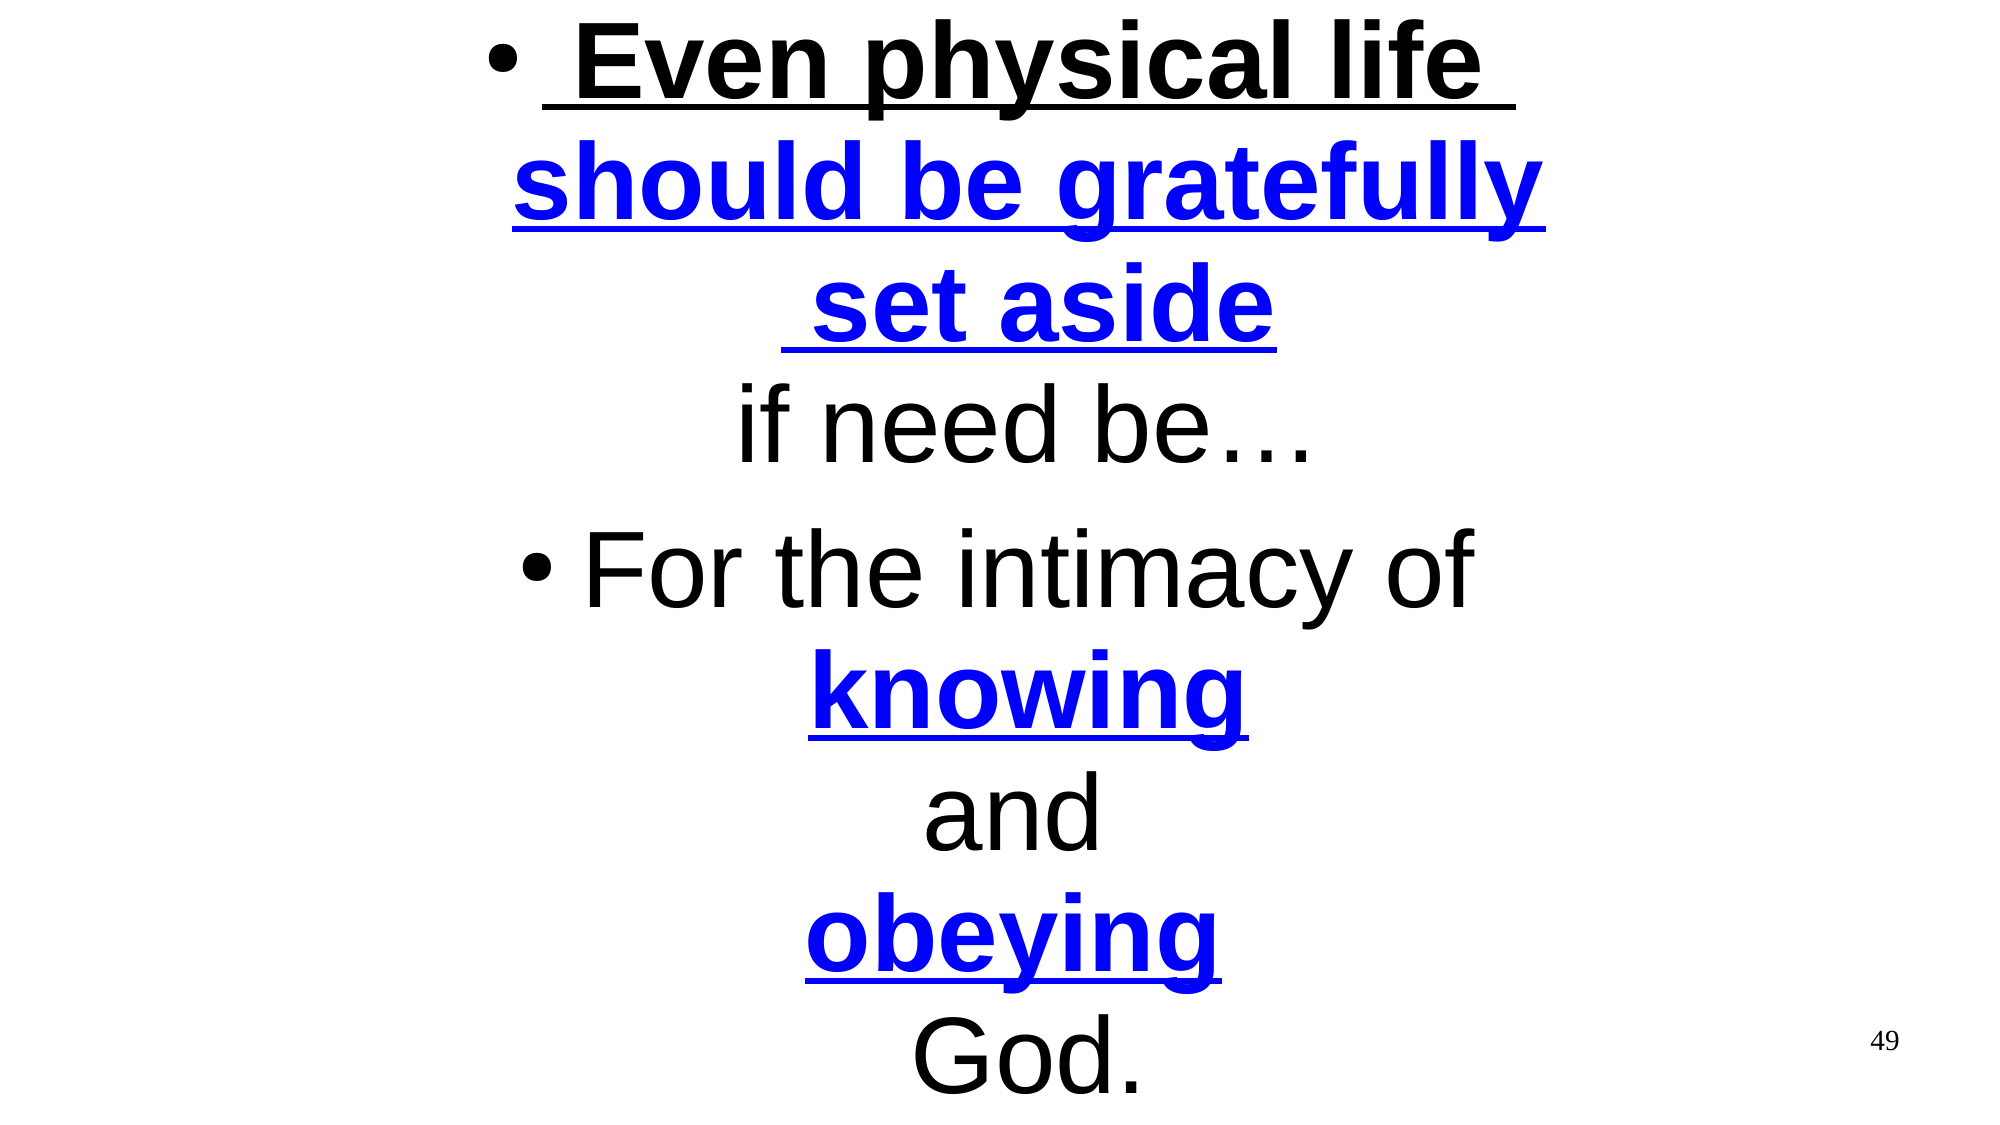

# Even physical life should be gratefully set aside if need be…
For the intimacy of
 knowing
and
obeying
God.
49